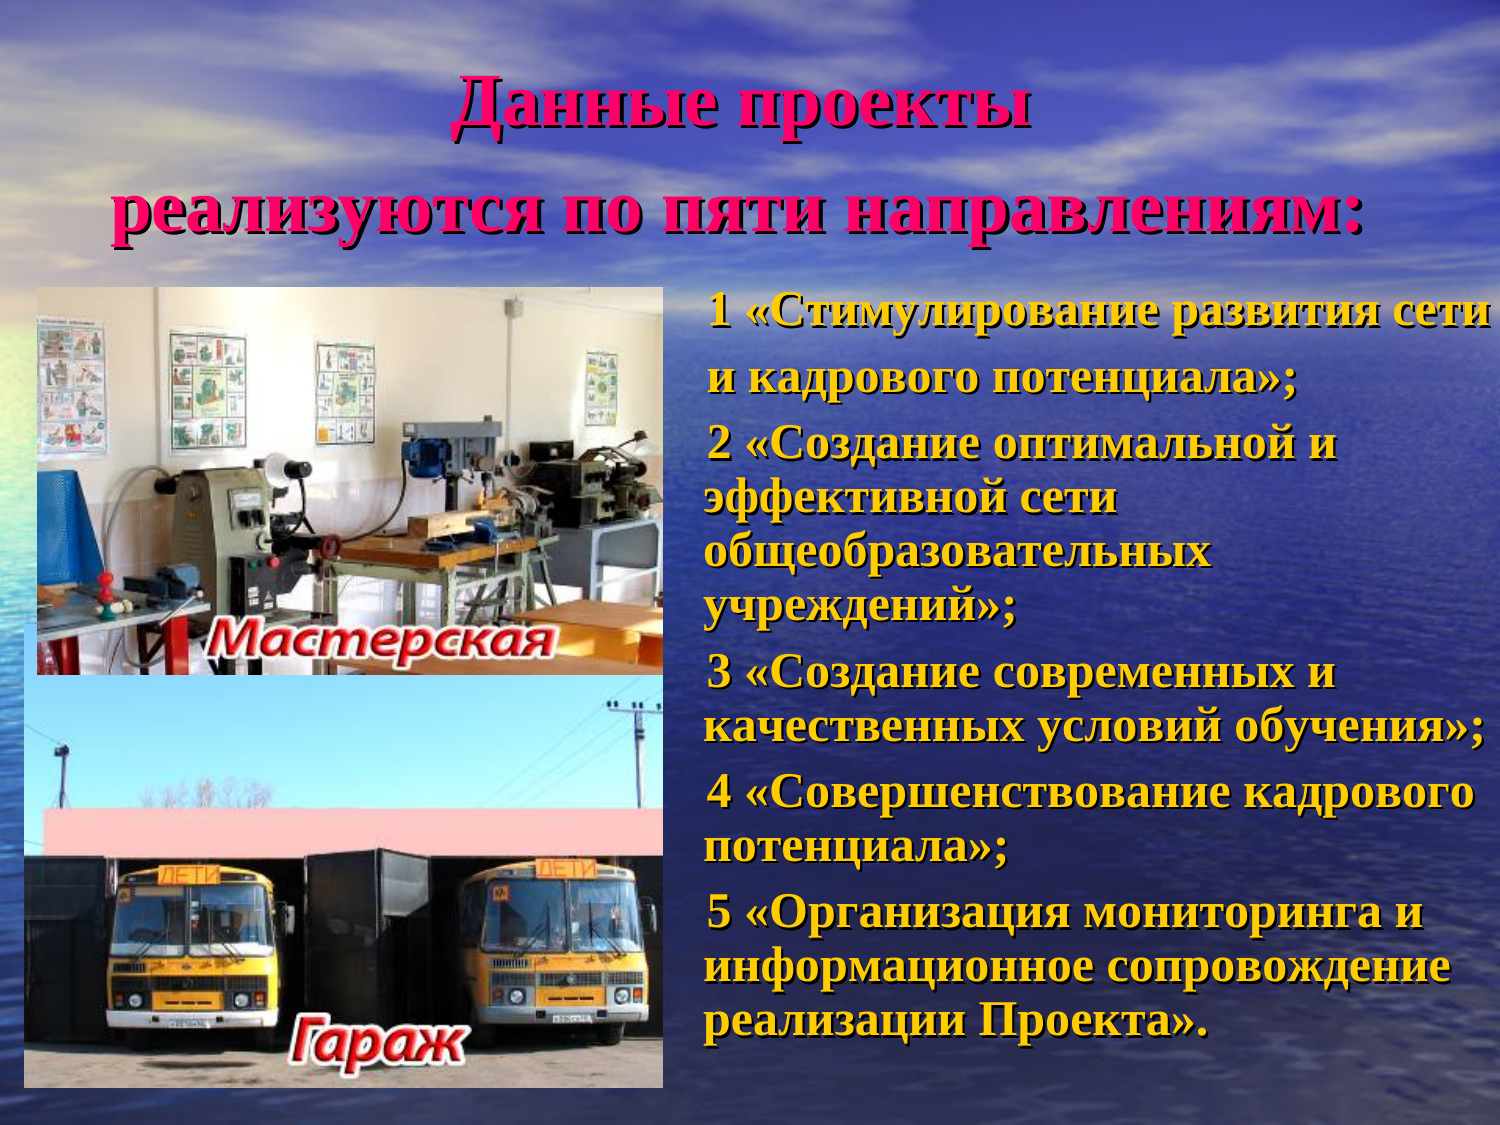

# Данные проекты реализуются по пяти направлениям:
1 «Стимулирование развития сети
и кадрового потенциала»;
2 «Создание оптимальной и эффективной сети общеобразовательных учреждений»;
3 «Создание современных и качественных условий обучения»;
4 «Совершенствование кадрового потенциала»;
5 «Организация мониторинга и информационное сопровождение реализации Проекта».